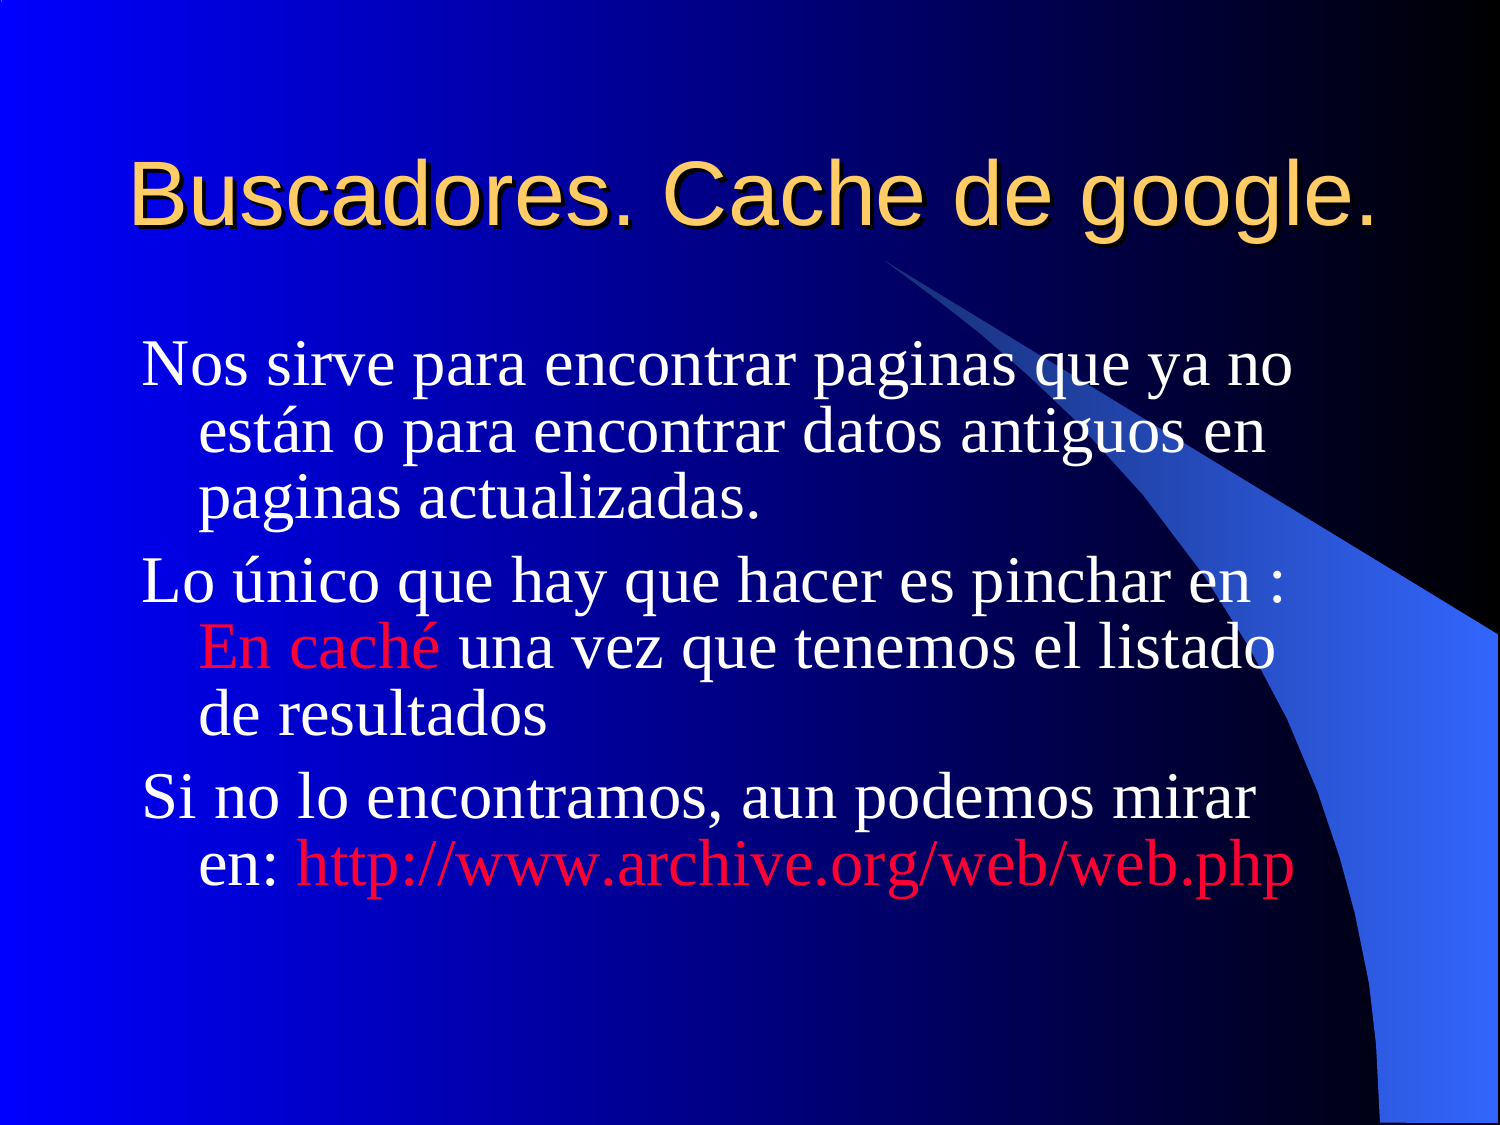

# Buscadores. Cache de google.
Nos sirve para encontrar paginas que ya no están o para encontrar datos antiguos en paginas actualizadas.
Lo único que hay que hacer es pinchar en :En caché una vez que tenemos el listado de resultados
Si no lo encontramos, aun podemos mirar en: http://www.archive.org/web/web.php